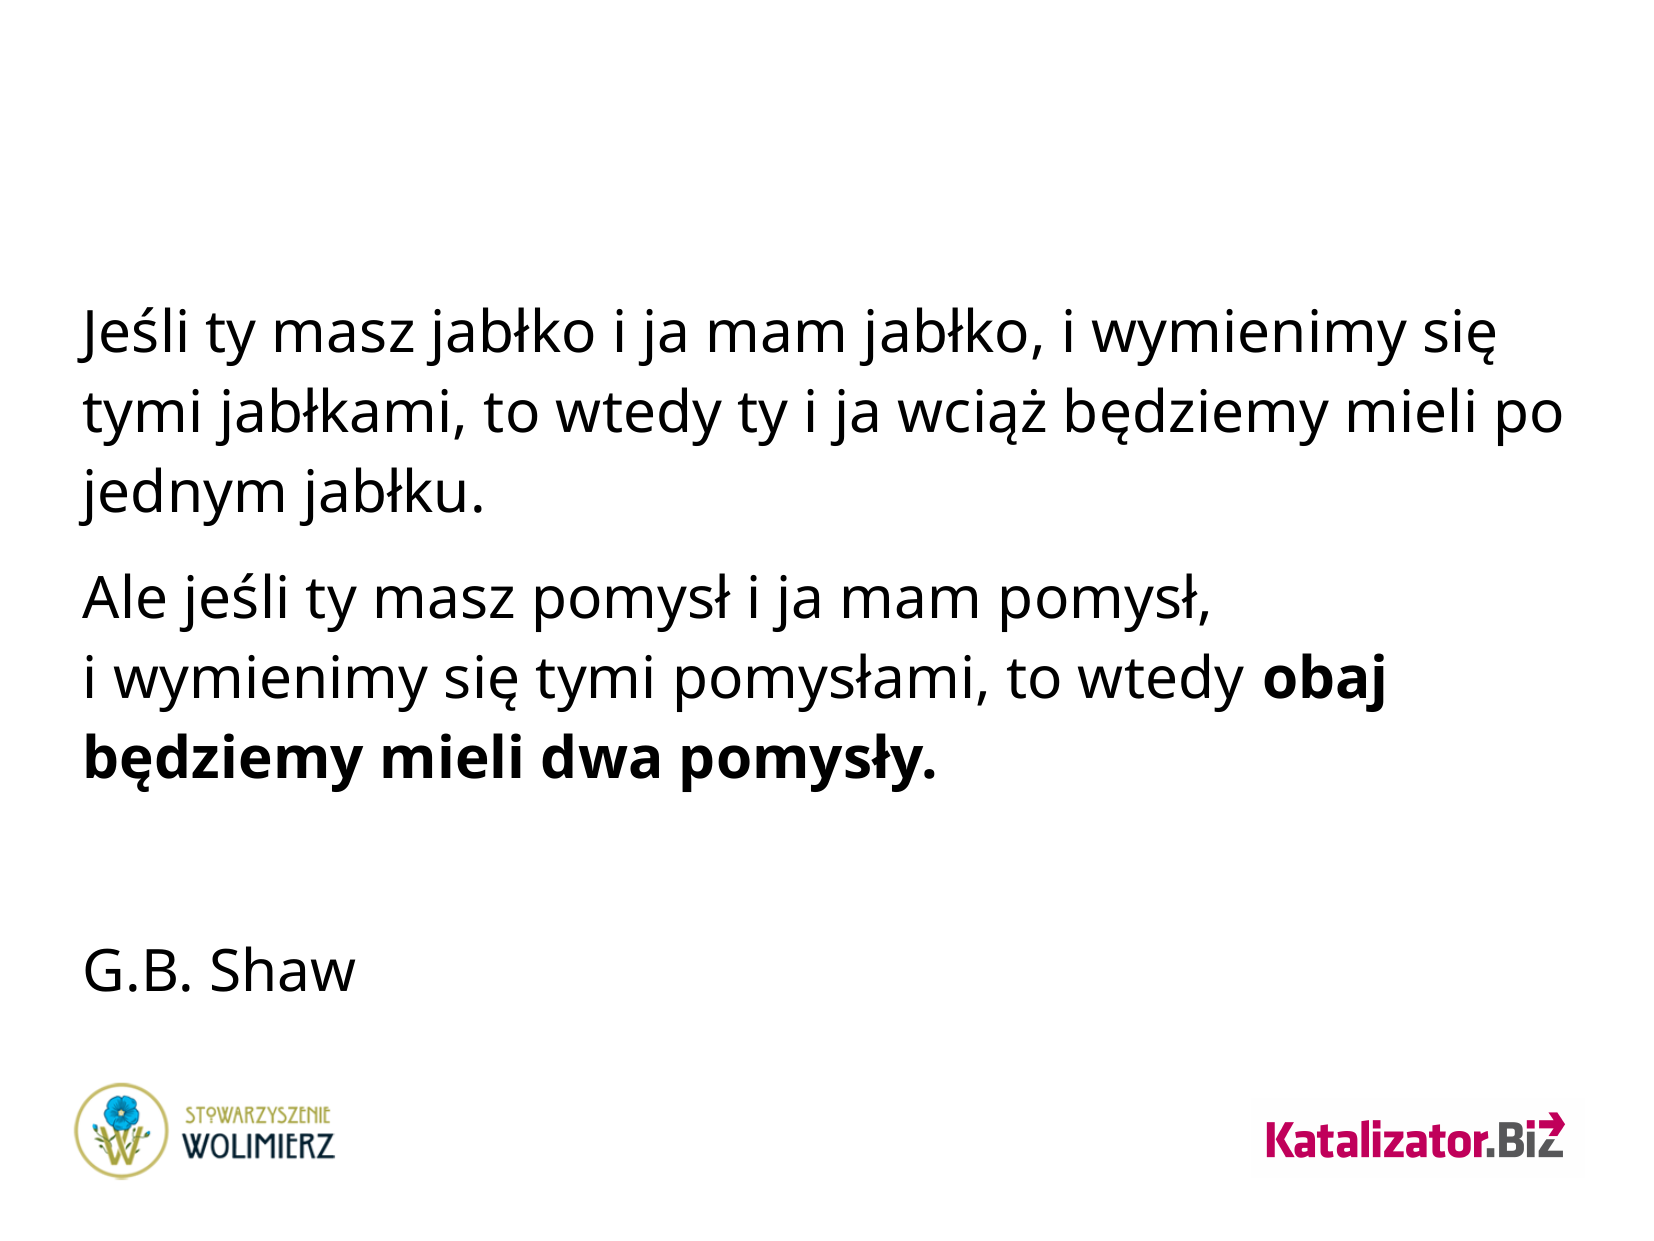

# Jeśli ty masz jabłko i ja mam jabłko, i wymienimy się tymi jabłkami, to wtedy ty i ja wciąż będziemy mieli po jednym jabłku.
Ale jeśli ty masz pomysł i ja mam pomysł,
i wymienimy się tymi pomysłami, to wtedy obaj będziemy mieli dwa pomysły.
G.B. Shaw